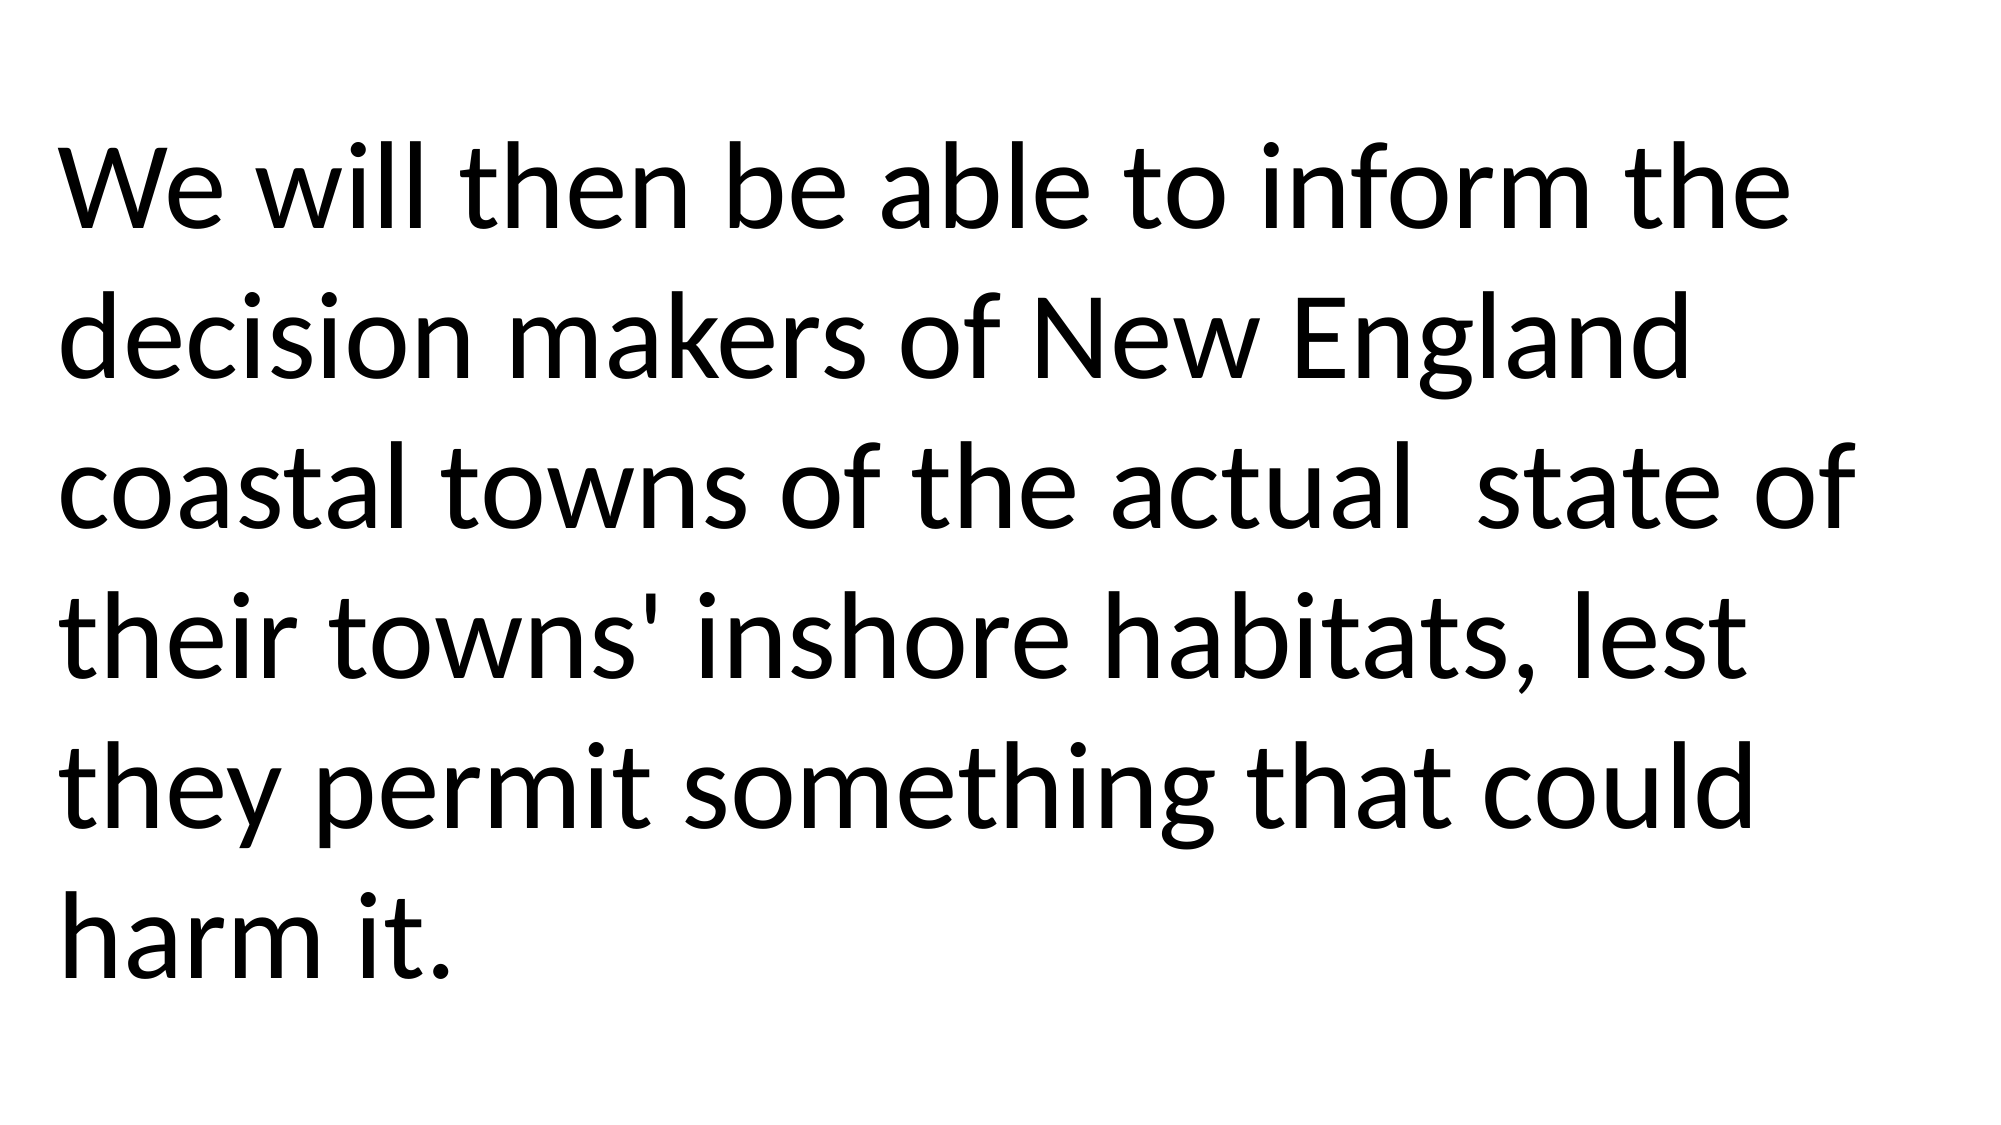

We will then be able to inform the decision makers of New England coastal towns of the actual  state of their towns' inshore habitats, lest they permit something that could harm it.